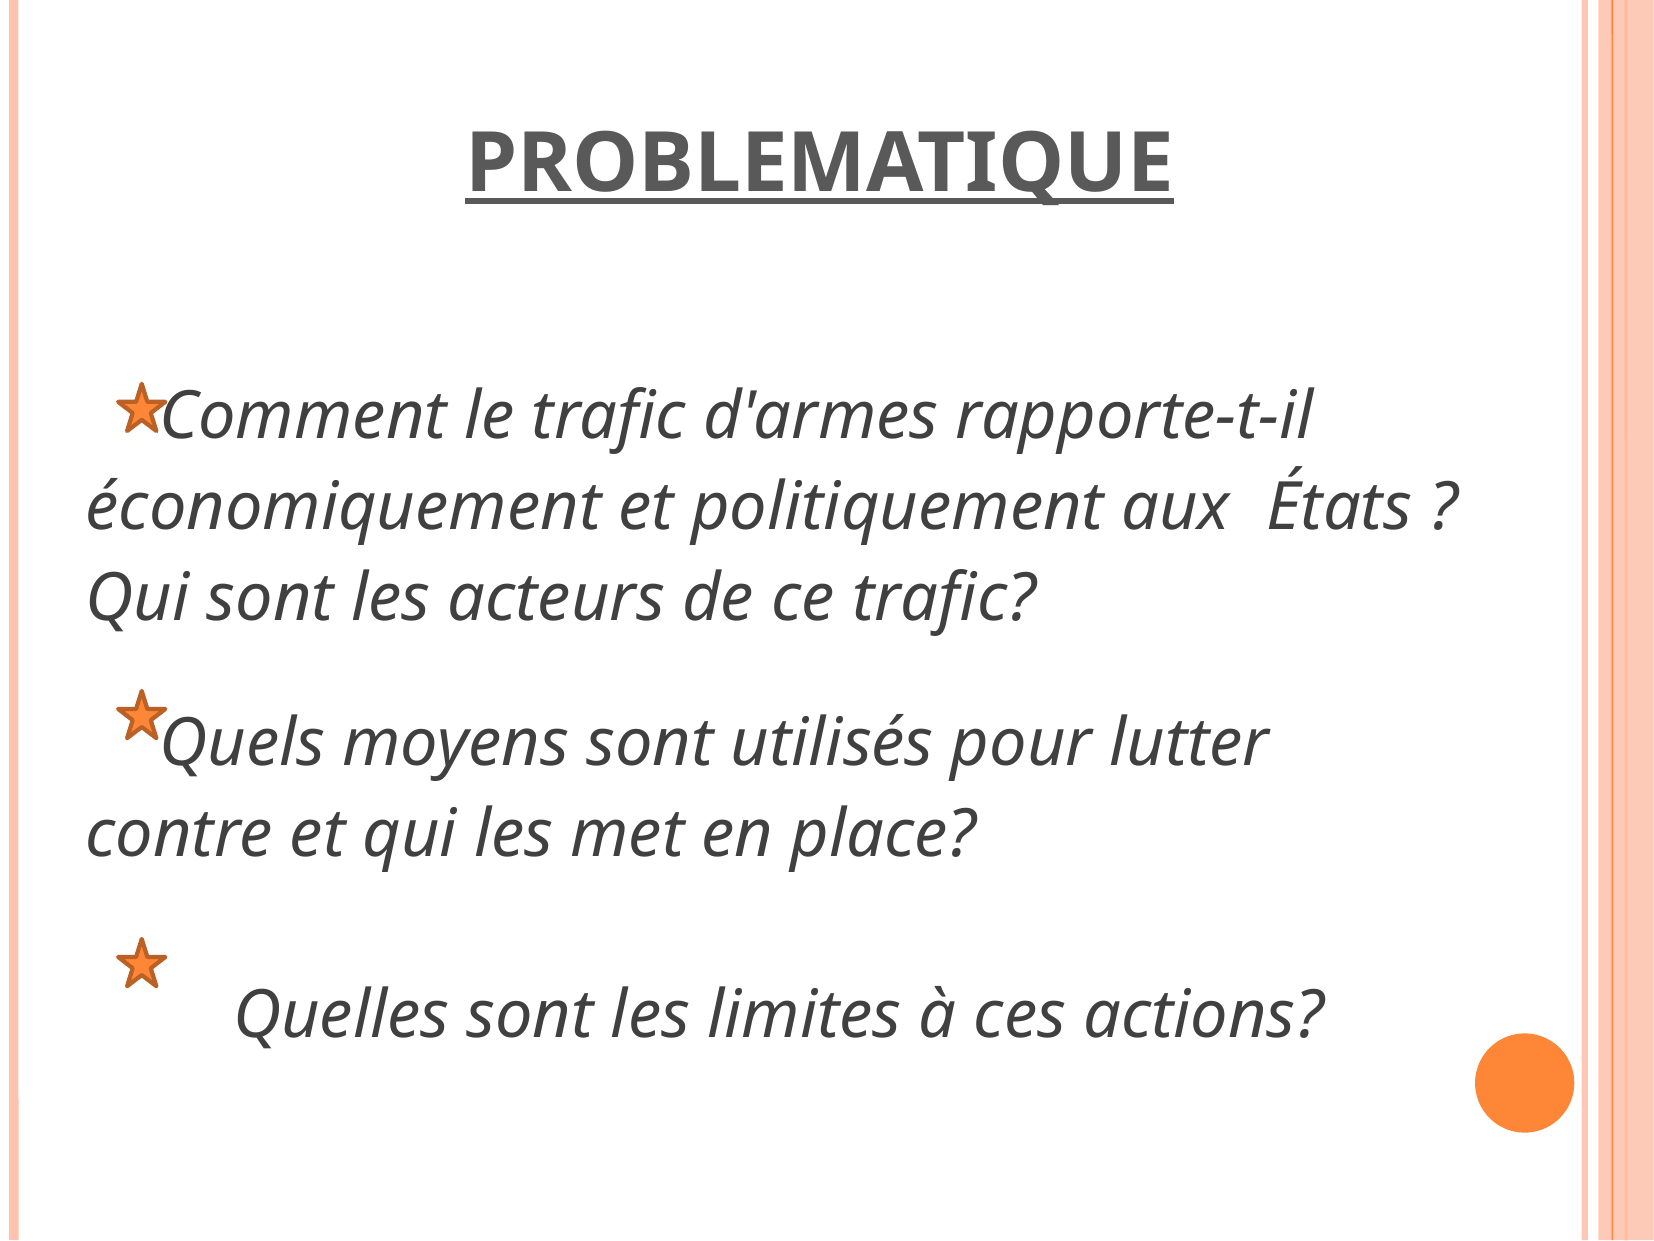

PROBLEMATIQUE
 	Comment le trafic d'armes rapporte-t-il 	économiquement et politiquement aux 	États ? Qui sont les acteurs de ce trafic?
 	Quels moyens sont utilisés pour lutter 	contre et qui les met en place?
 	Quelles sont les limites à ces actions?